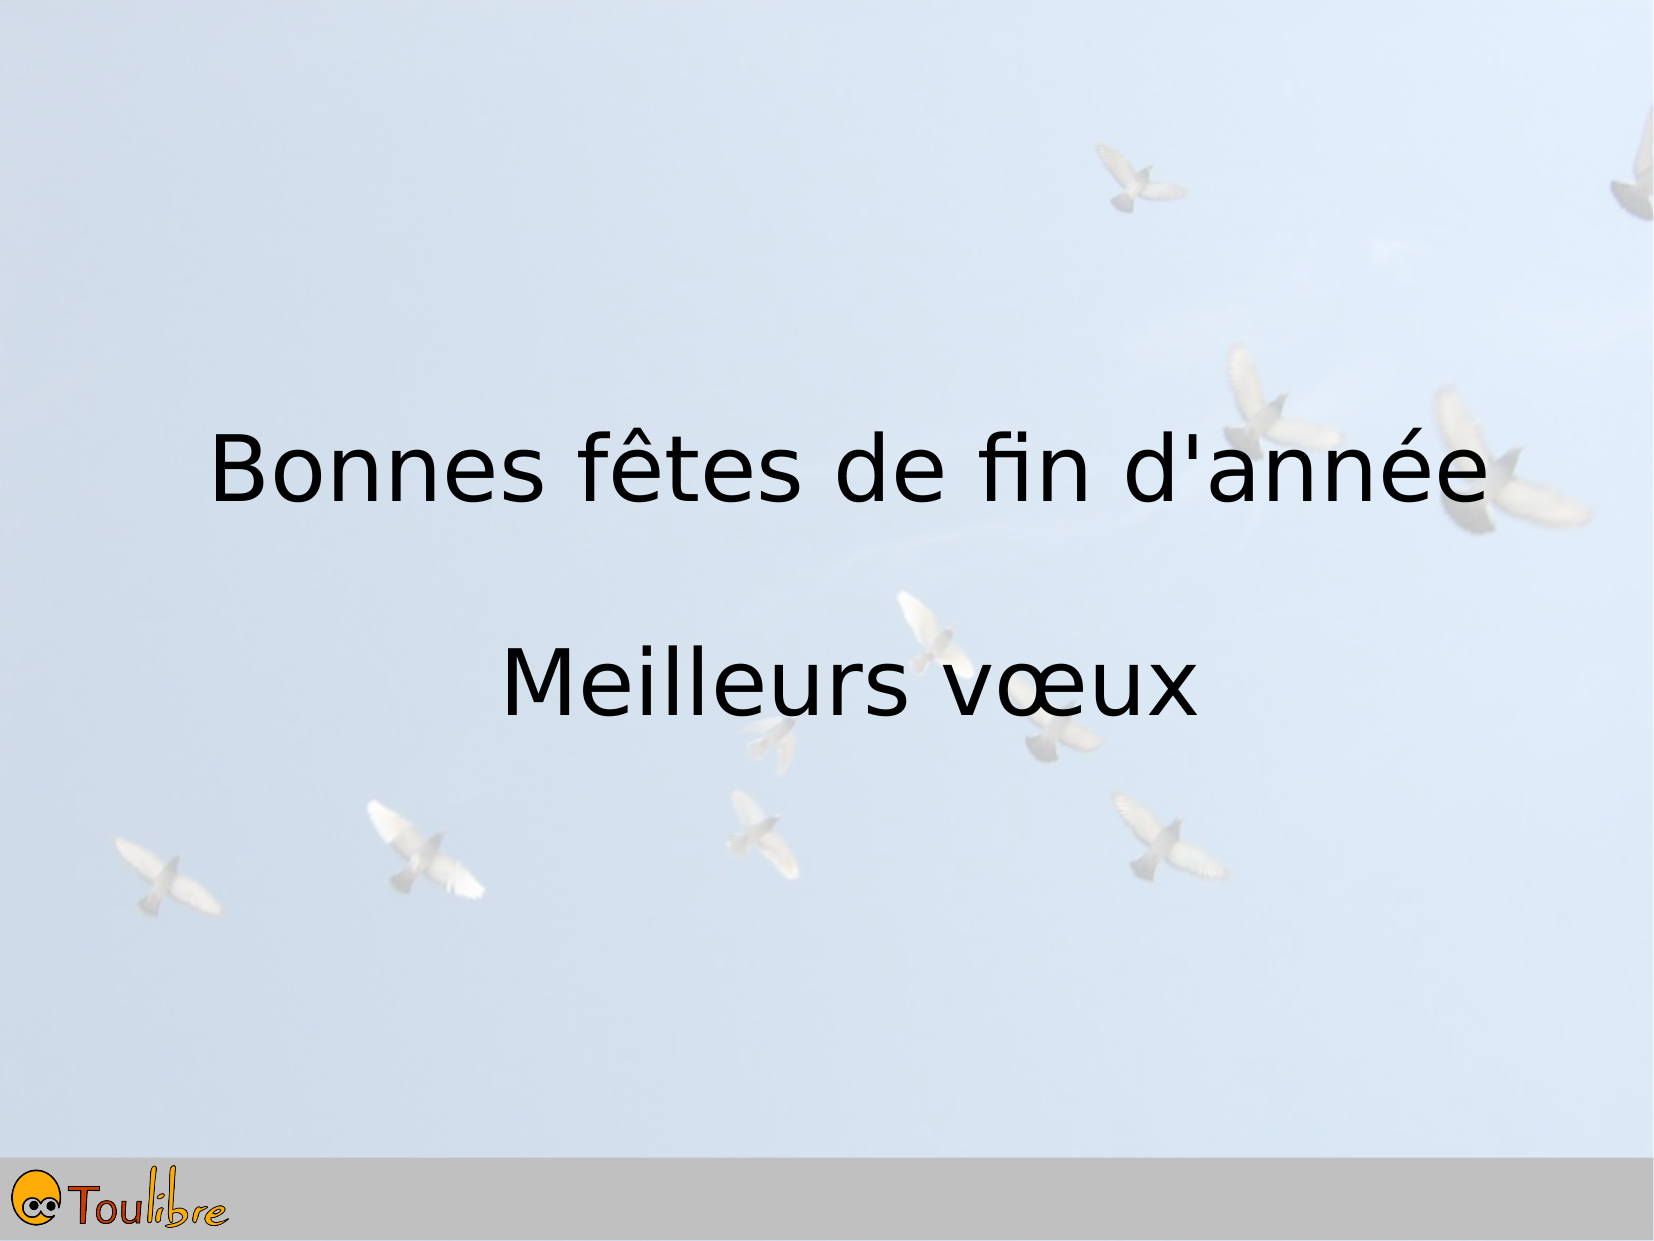

Bonnes fêtes de fin d'année
Meilleurs vœux